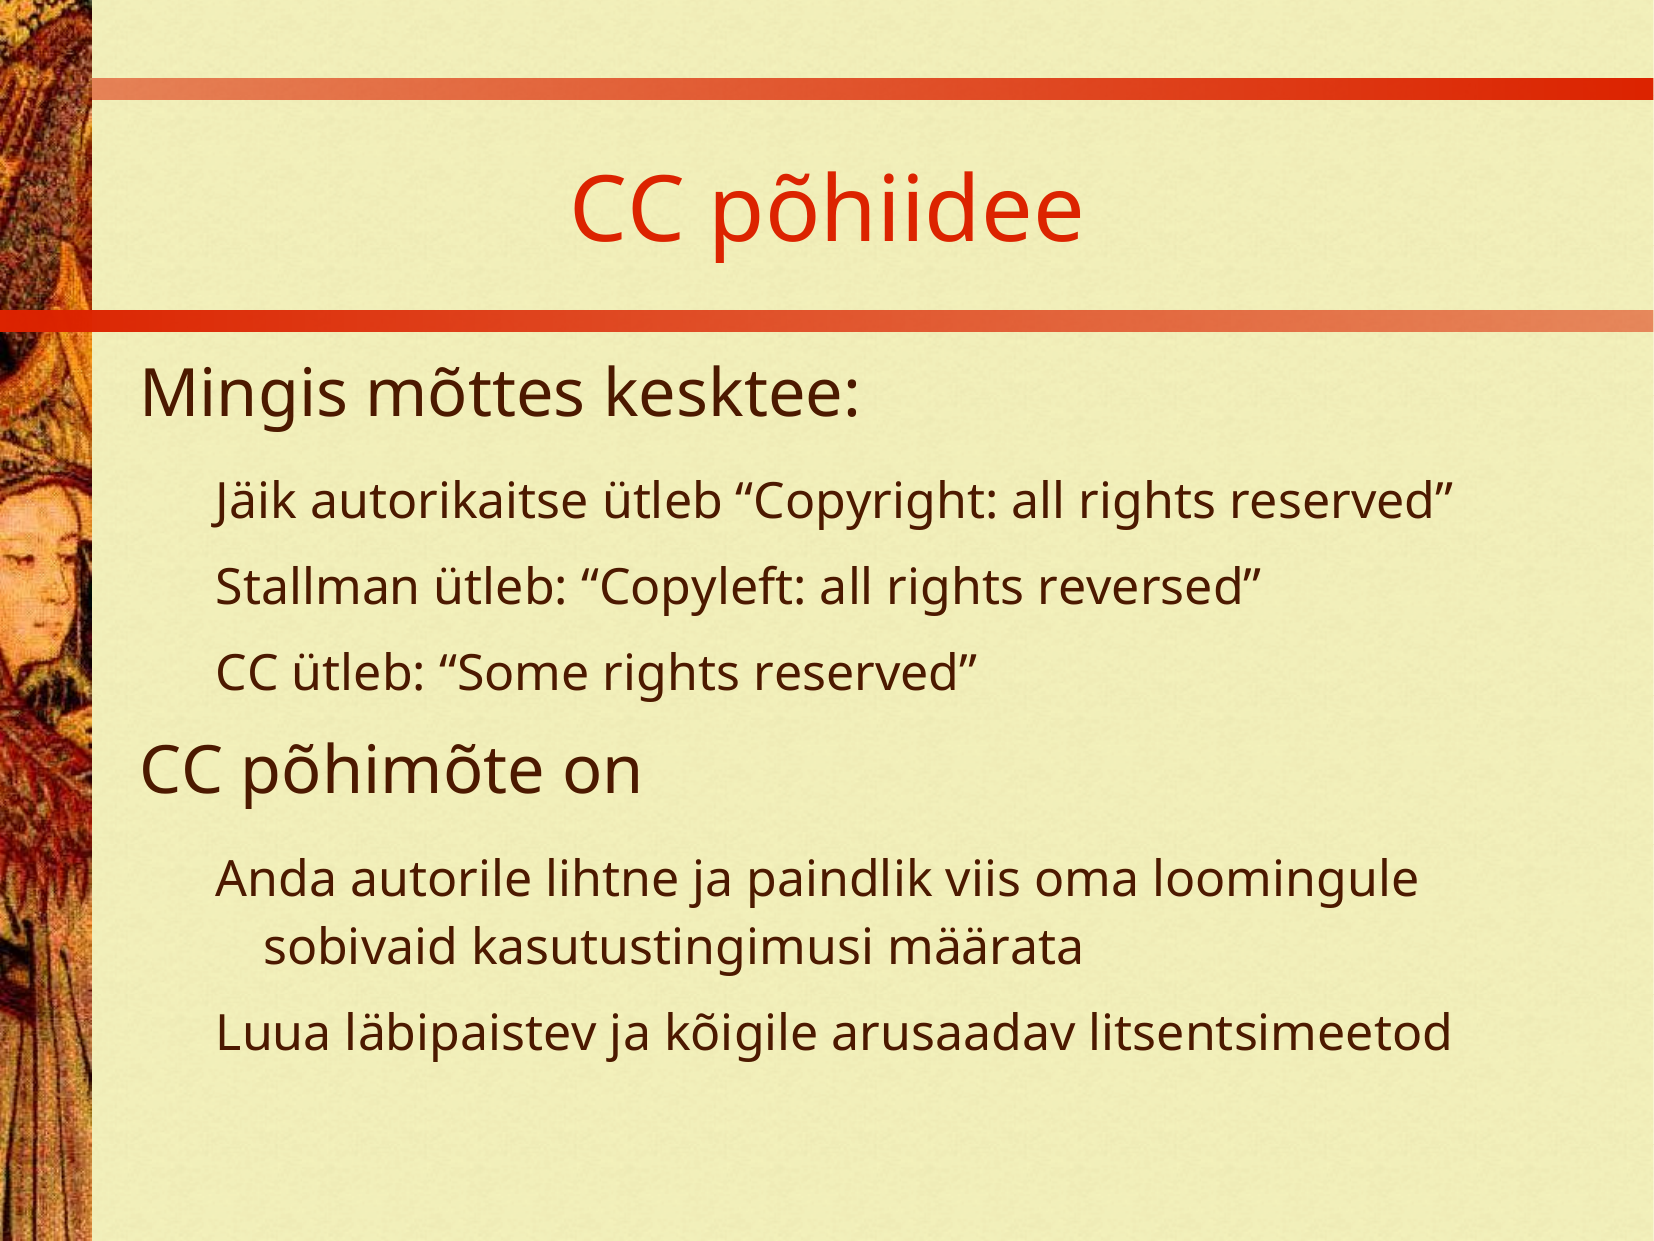

# CC põhiidee
Mingis mõttes kesktee:
Jäik autorikaitse ütleb “Copyright: all rights reserved”
Stallman ütleb: “Copyleft: all rights reversed”
CC ütleb: “Some rights reserved”
CC põhimõte on
Anda autorile lihtne ja paindlik viis oma loomingule sobivaid kasutustingimusi määrata
Luua läbipaistev ja kõigile arusaadav litsentsimeetod